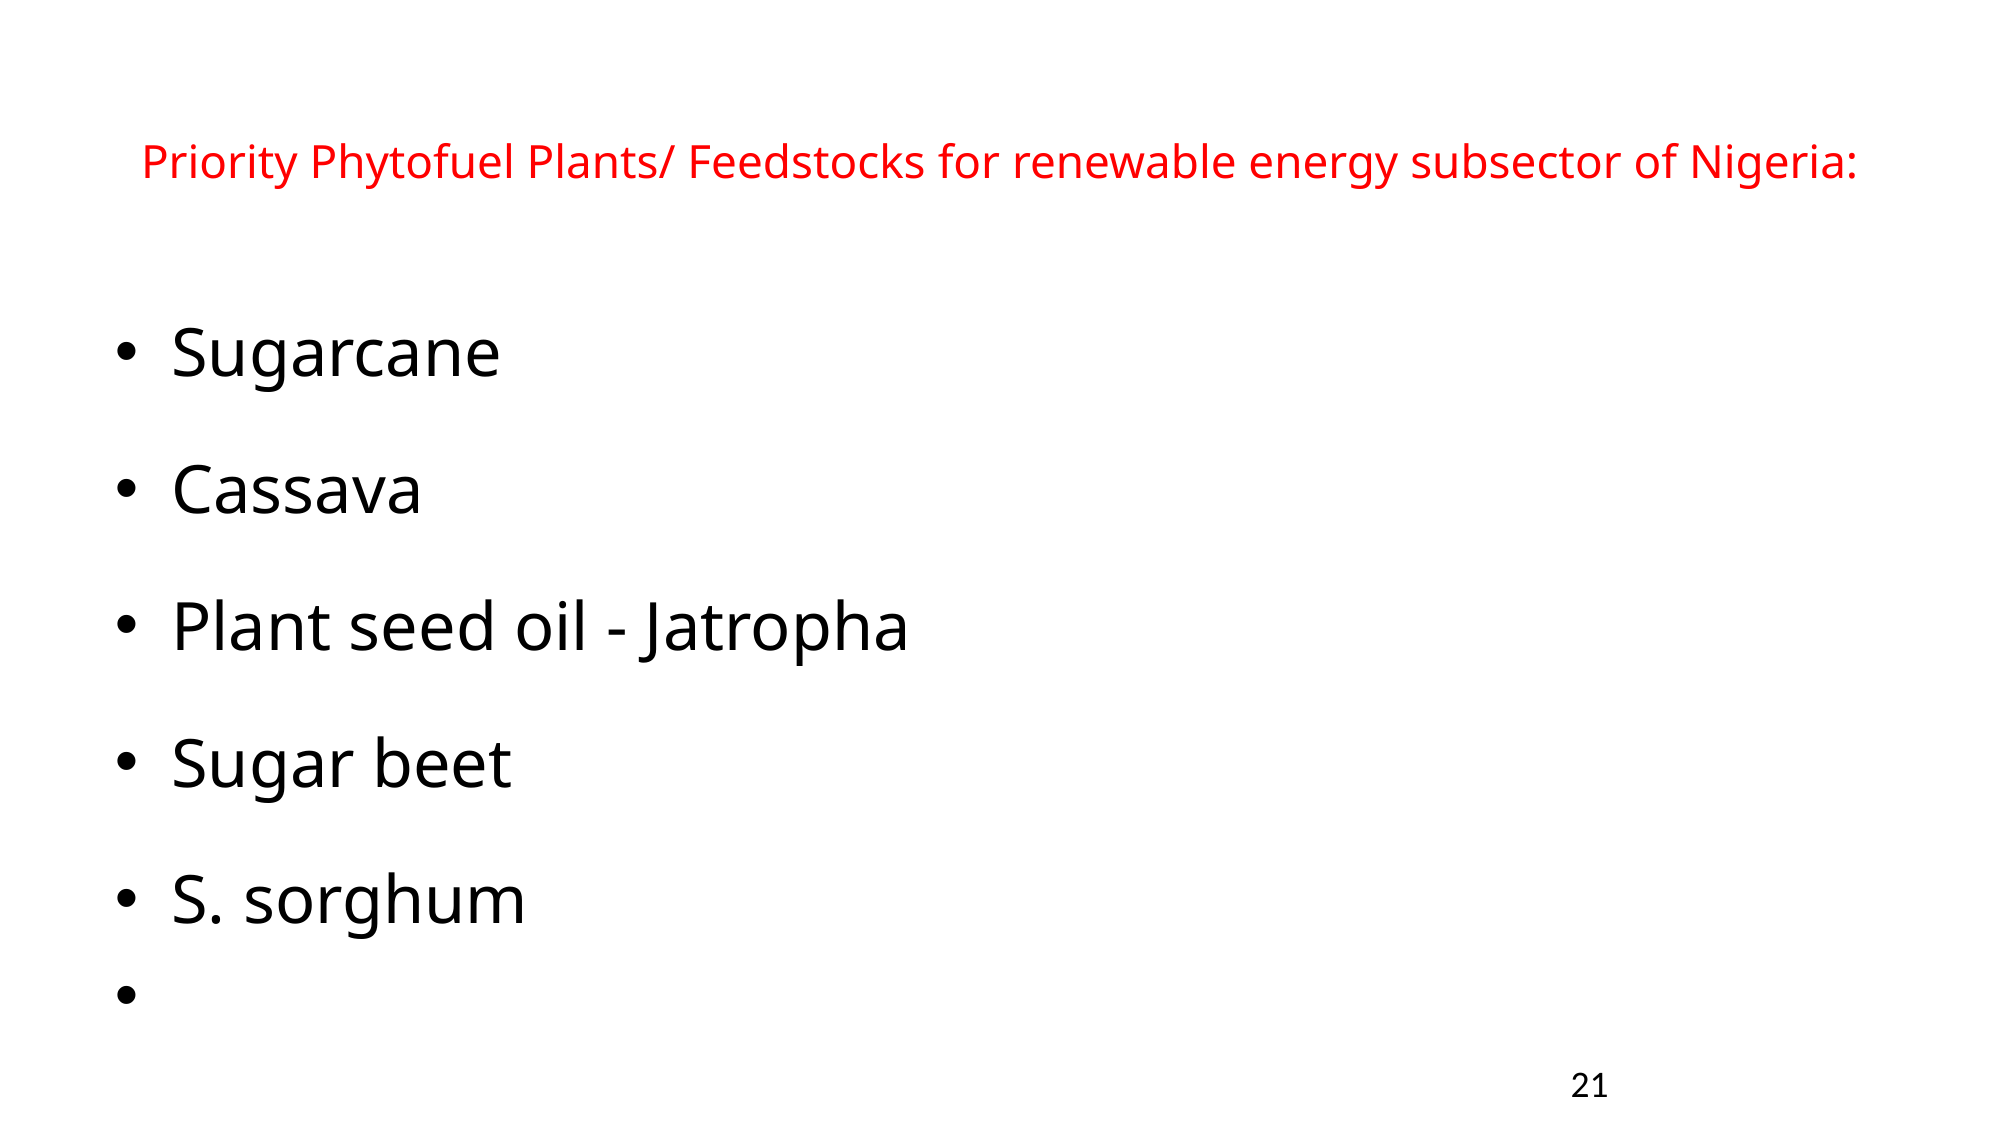

# Priority Phytofuel Plants/ Feedstocks for renewable energy subsector of Nigeria:
Sugarcane
Cassava
Plant seed oil - Jatropha
Sugar beet
S. sorghum